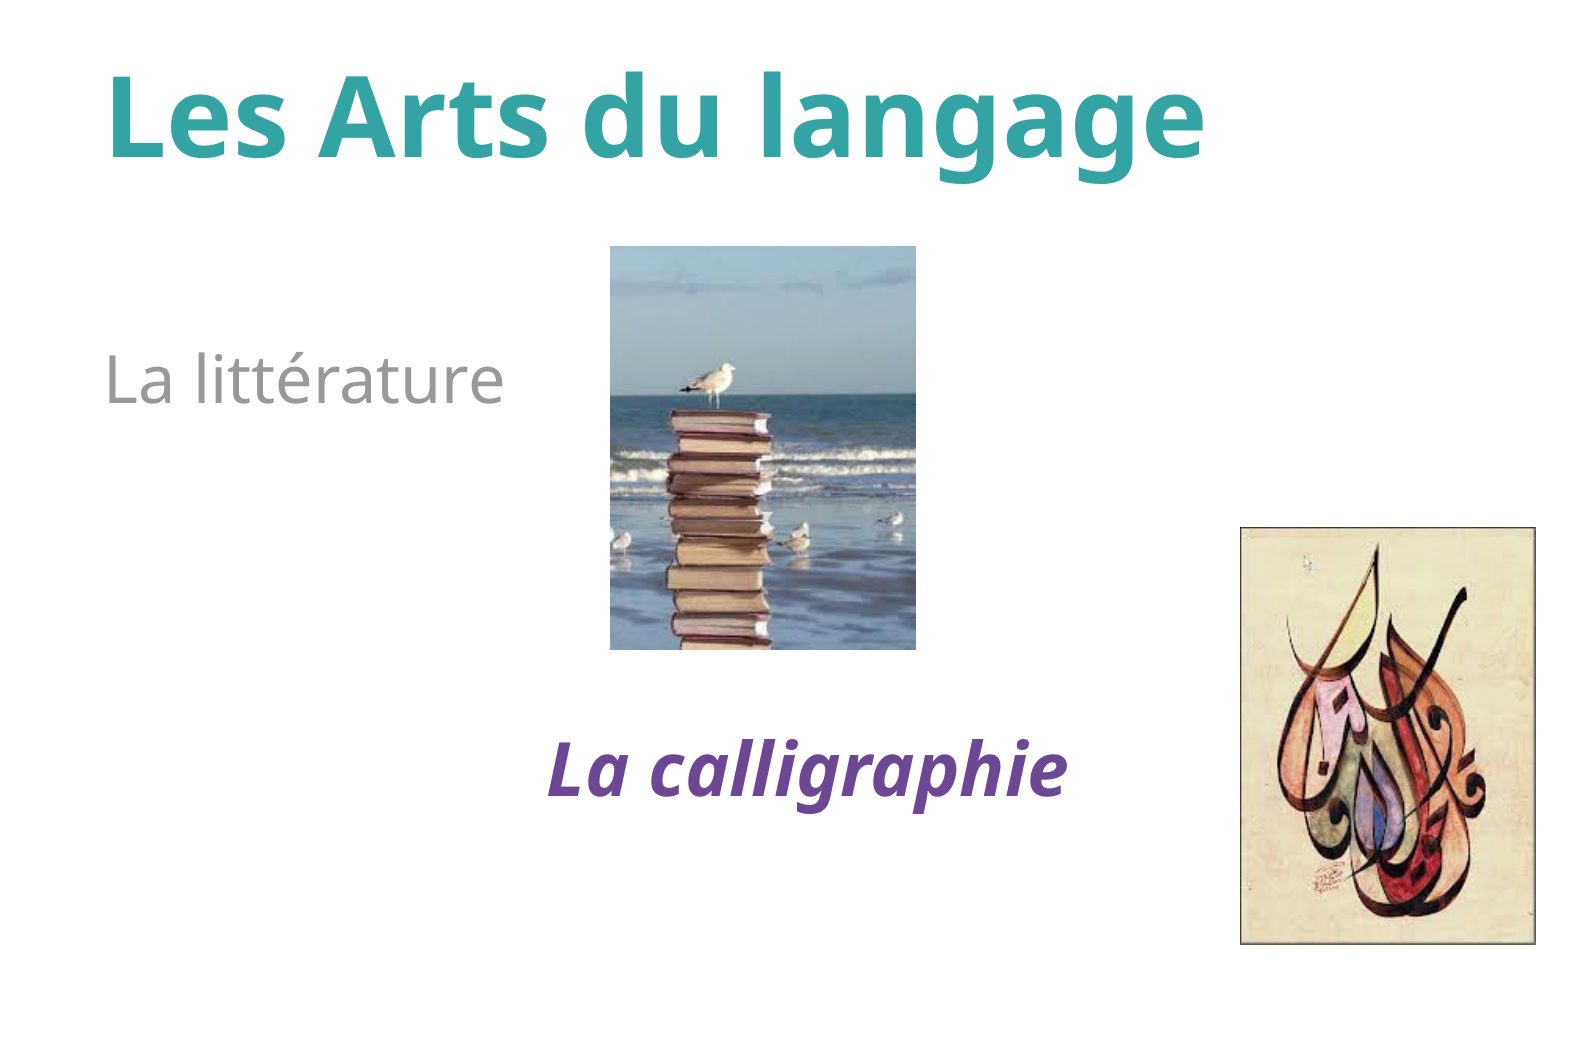

Les Arts du langage
La littérature
La calligraphie